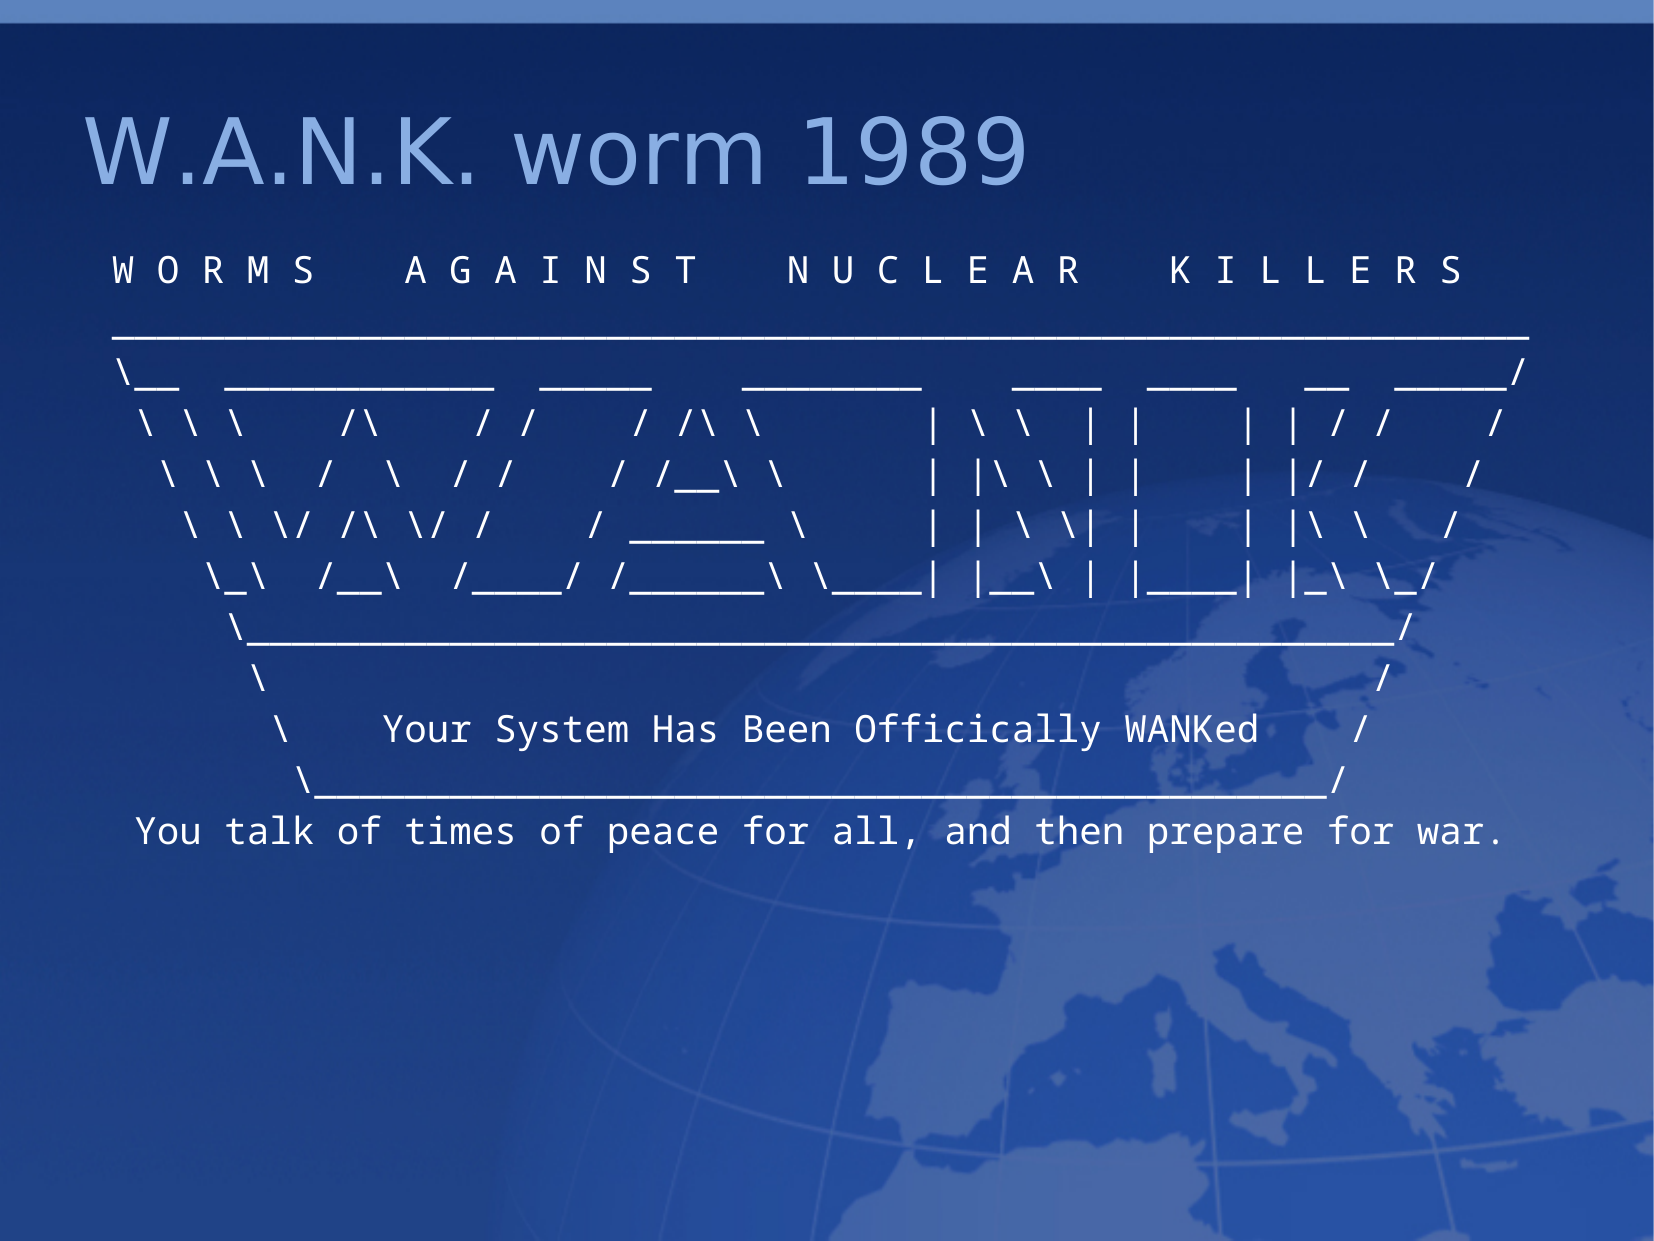

# W.A.N.K. worm 1989
 W O R M S A G A I N S T N U C L E A R K I L L E R S
 _______________________________________________________________
 \__ ____________ _____ ________ ____ ____ __ _____/
 \ \ \ /\ / / / /\ \ | \ \ | | | | / / /
 \ \ \ / \ / / / /__\ \ | |\ \ | | | |/ / /
 \ \ \/ /\ \/ / / ______ \ | | \ \| | | |\ \ /
 \_\ /__\ /____/ /______\ \____| |__\ | |____| |_\ \_/
 \___________________________________________________/
 \ /
 \ Your System Has Been Officically WANKed /
 \_____________________________________________/
 You talk of times of peace for all, and then prepare for war.